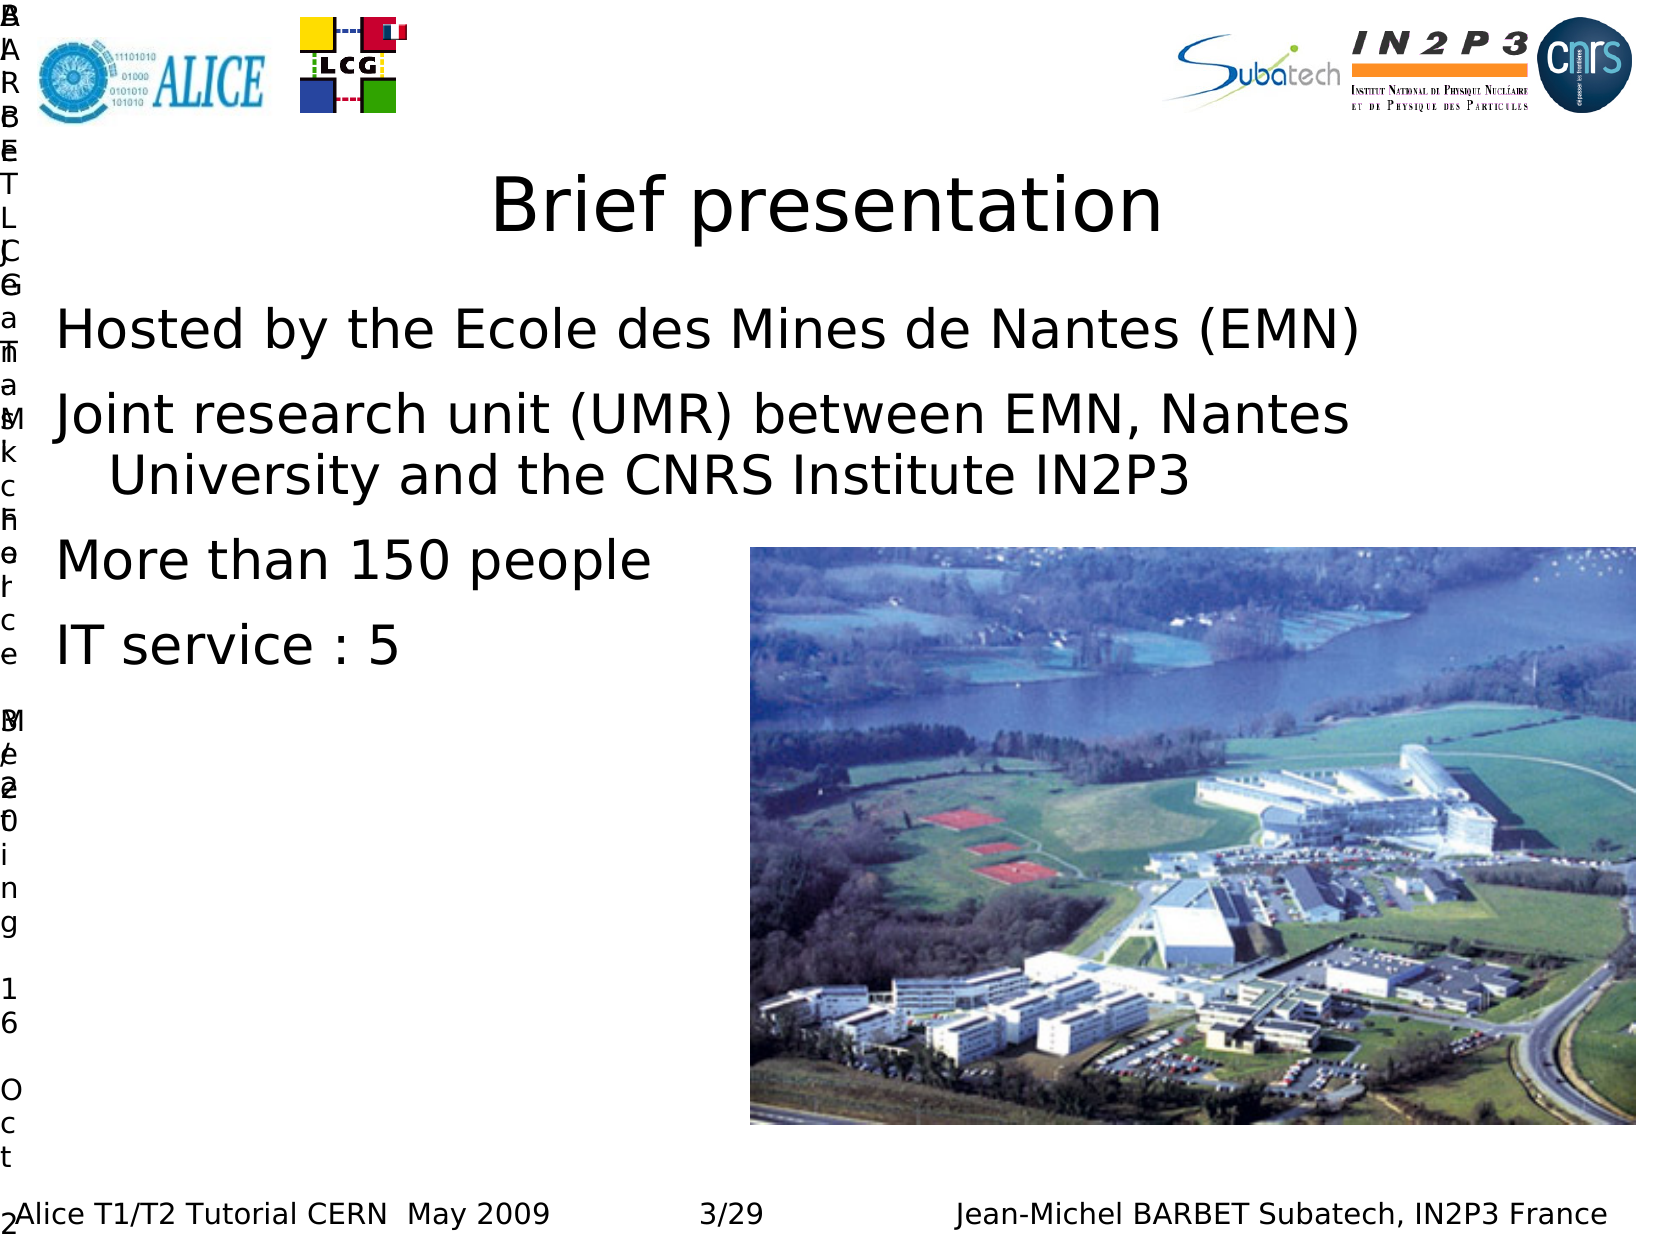

# Brief presentation
Hosted by the Ecole des Mines de Nantes (EMN)
Joint research unit (UMR) between EMN, Nantes University and the CNRS Institute IN2P3
More than 150 people
IT service : 5